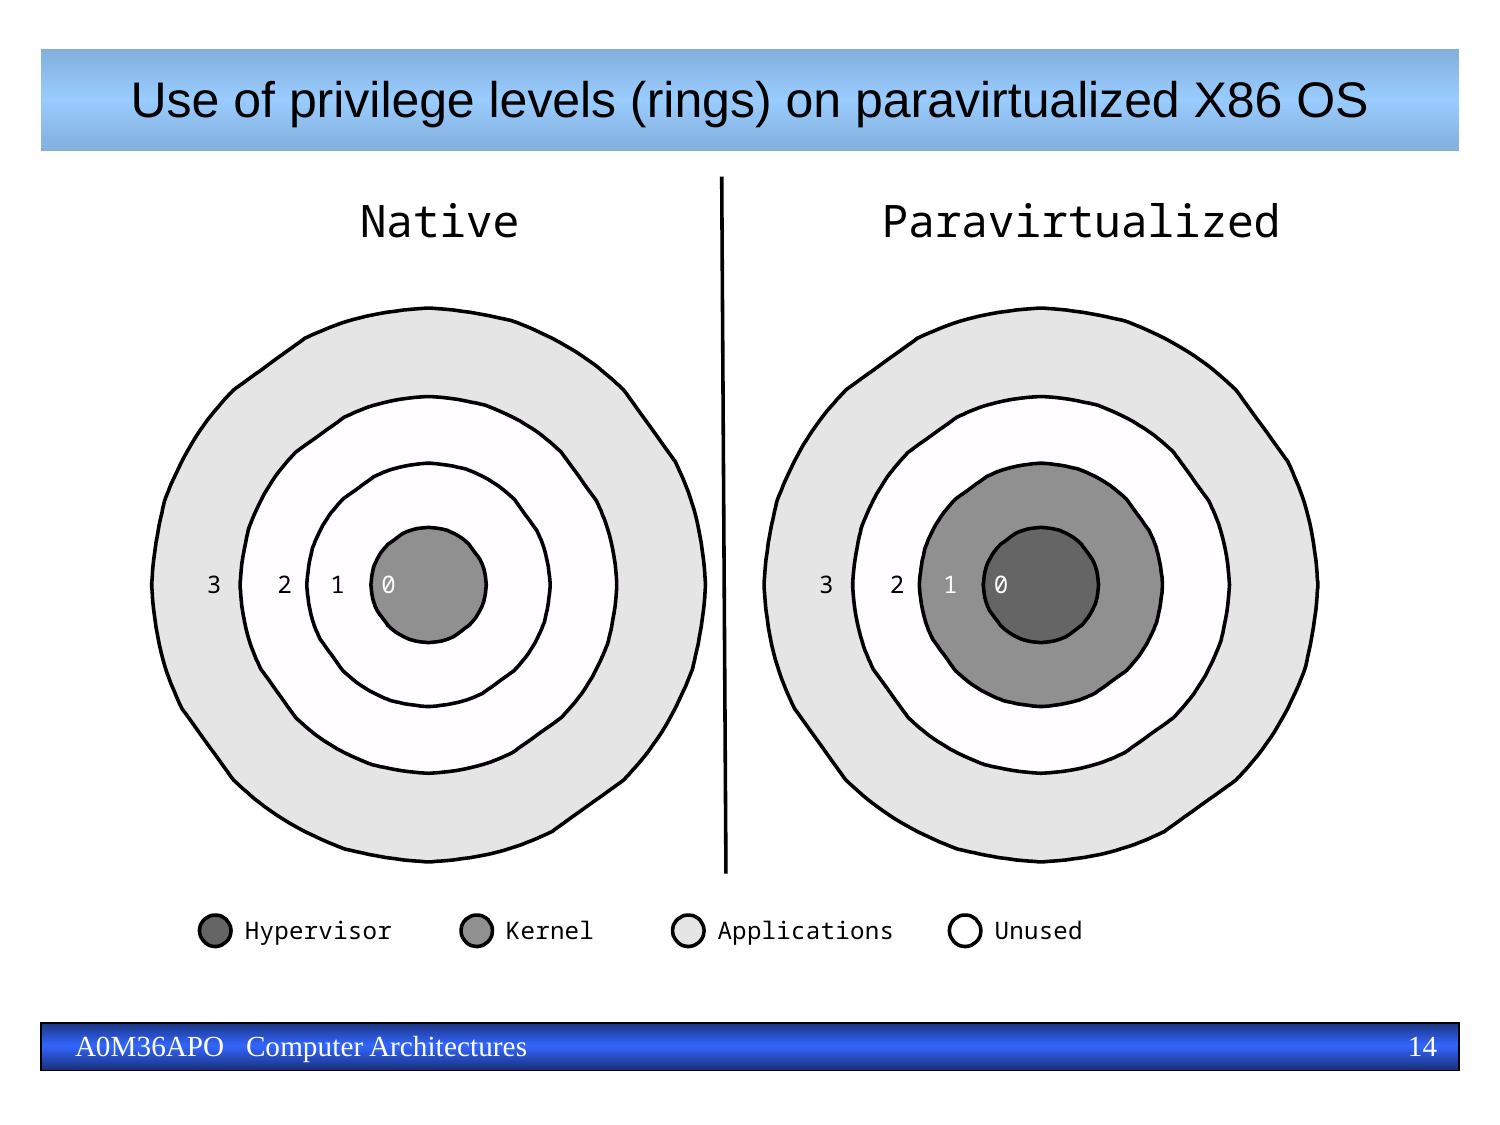

# Use of privilege levels (rings) on paravirtualized X86 OS
A0M36APO Computer Architectures
14